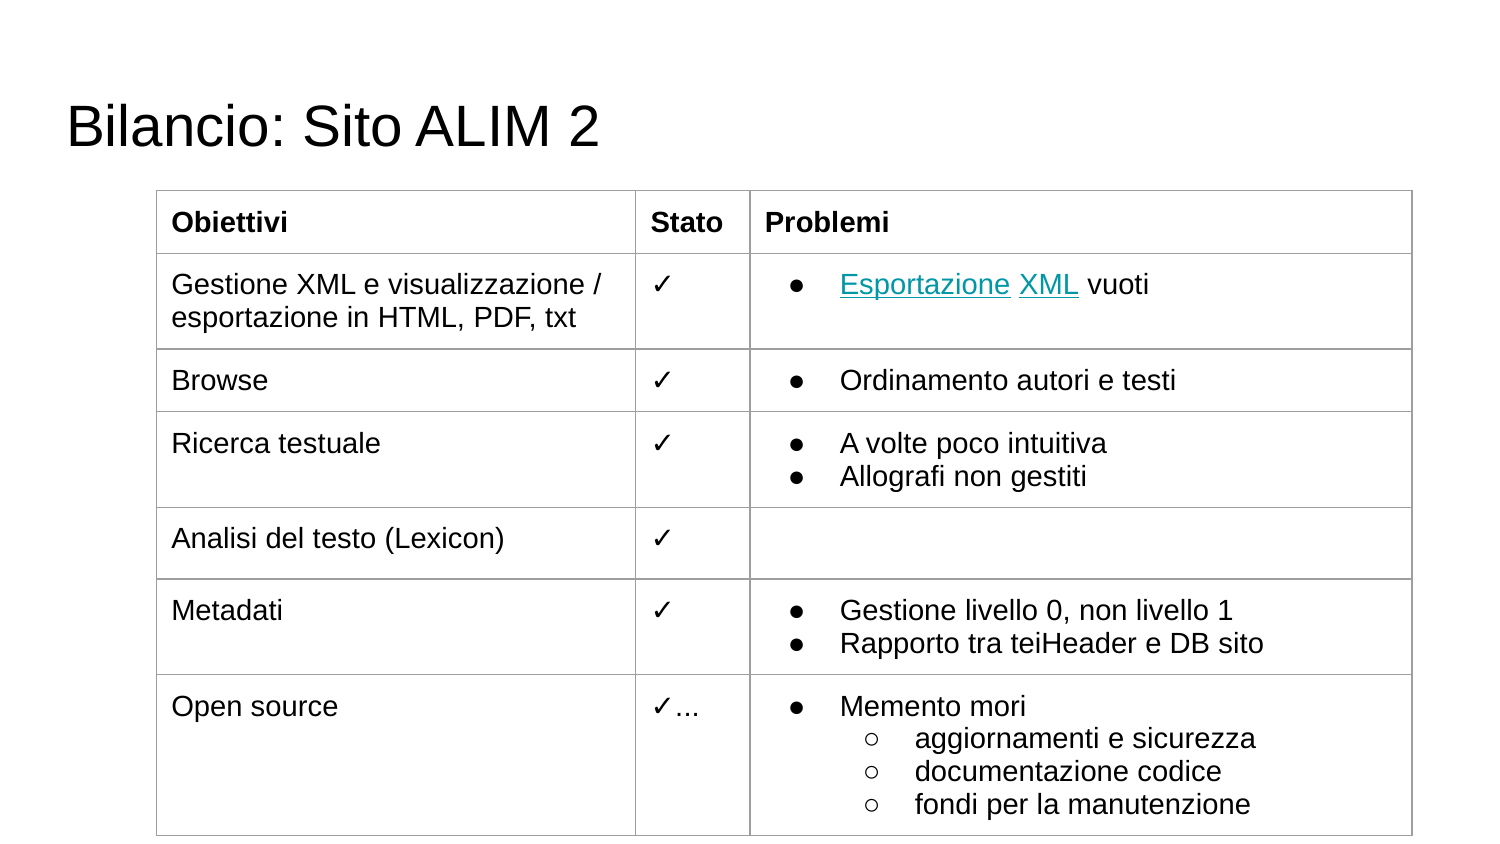

# Bilancio: Sito ALIM 2
| Obiettivi | Stato | Problemi |
| --- | --- | --- |
| Gestione XML e visualizzazione / esportazione in HTML, PDF, txt | ✓ | Esportazione XML vuoti |
| Browse | ✓ | Ordinamento autori e testi |
| Ricerca testuale | ✓ | A volte poco intuitiva Allografi non gestiti |
| Analisi del testo (Lexicon) | ✓ | |
| Metadati | ✓ | Gestione livello 0, non livello 1 Rapporto tra teiHeader e DB sito |
| Open source | ✓... | Memento mori aggiornamenti e sicurezza documentazione codice fondi per la manutenzione |